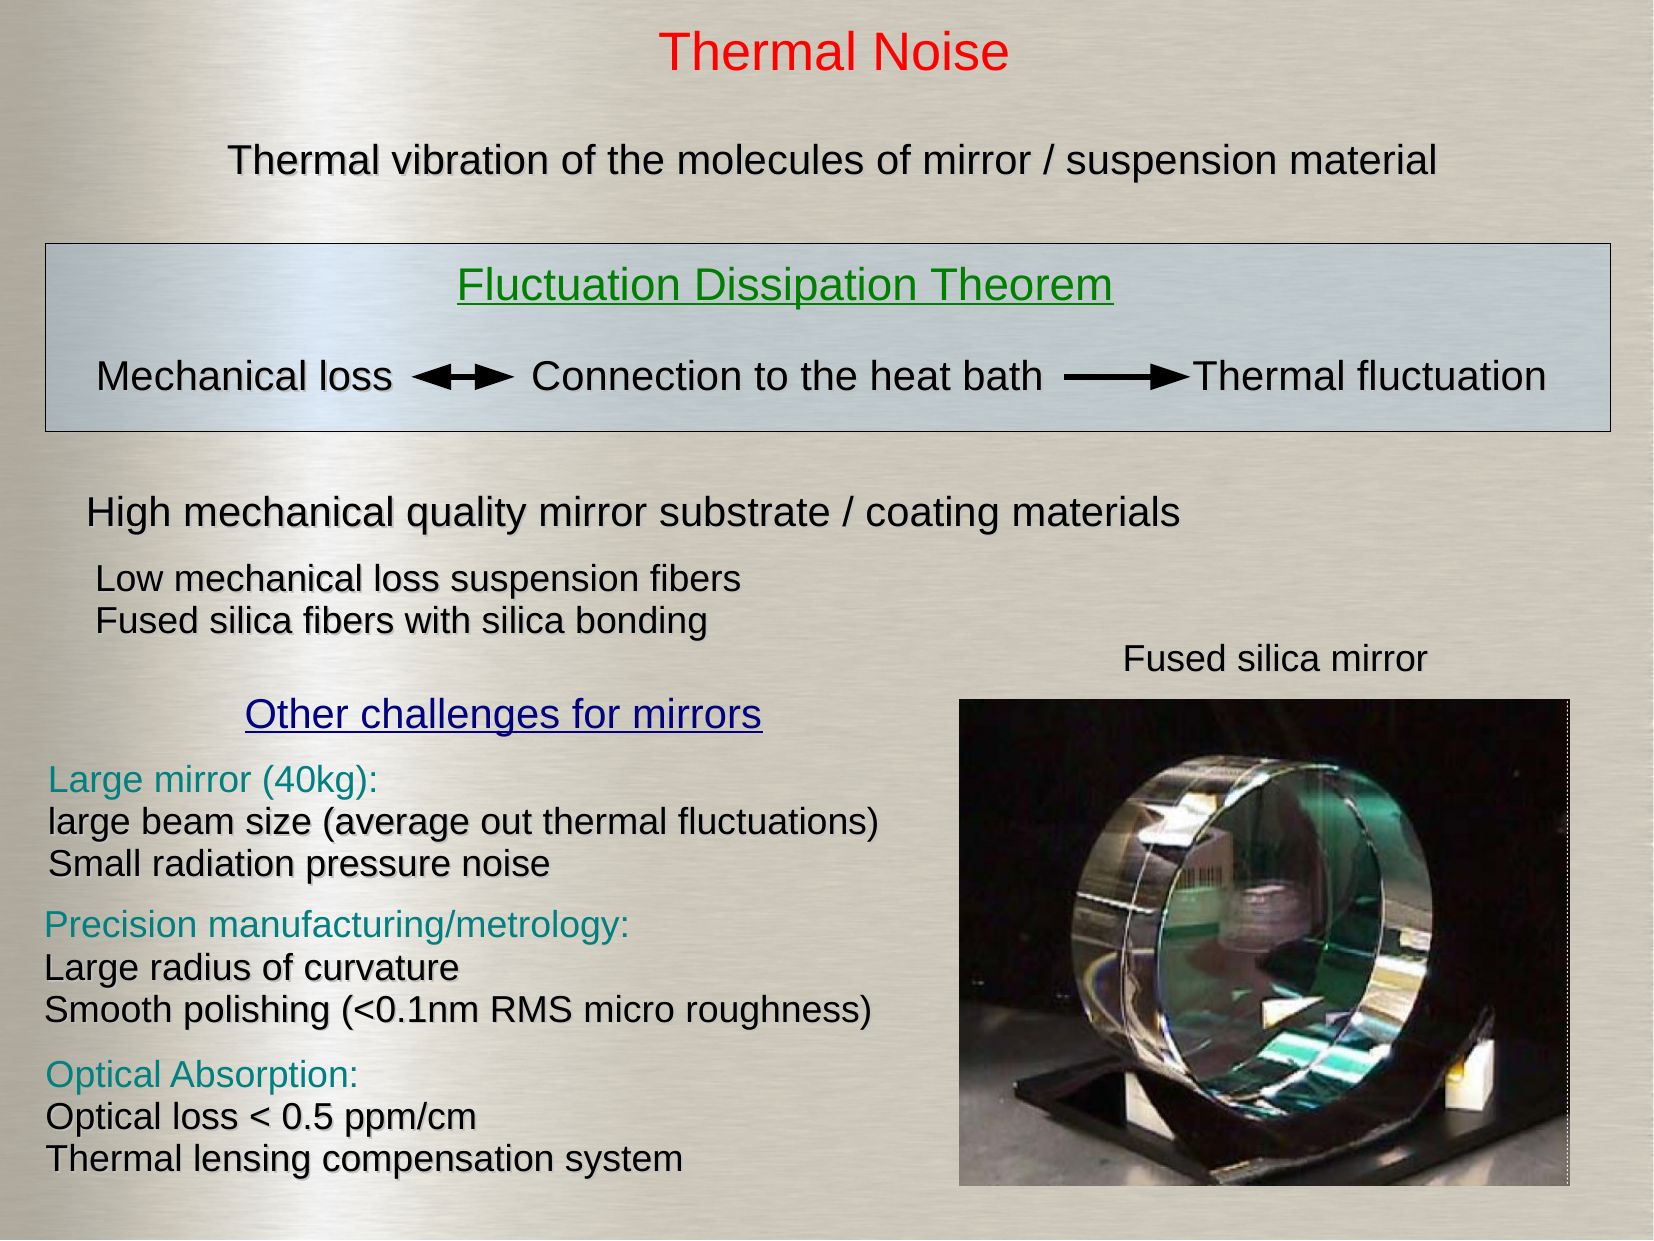

Thermal Noise
Thermal vibration of the molecules of mirror / suspension material
Fluctuation Dissipation Theorem
Mechanical loss Connection to the heat bath Thermal fluctuation
High mechanical quality mirror substrate / coating materials
Low mechanical loss suspension fibers
Fused silica fibers with silica bonding
Fused silica mirror
Other challenges for mirrors
Large mirror (40kg):
large beam size (average out thermal fluctuations)
Small radiation pressure noise
Precision manufacturing/metrology:
Large radius of curvature
Smooth polishing (<0.1nm RMS micro roughness)
Optical Absorption:
Optical loss < 0.5 ppm/cm
Thermal lensing compensation system